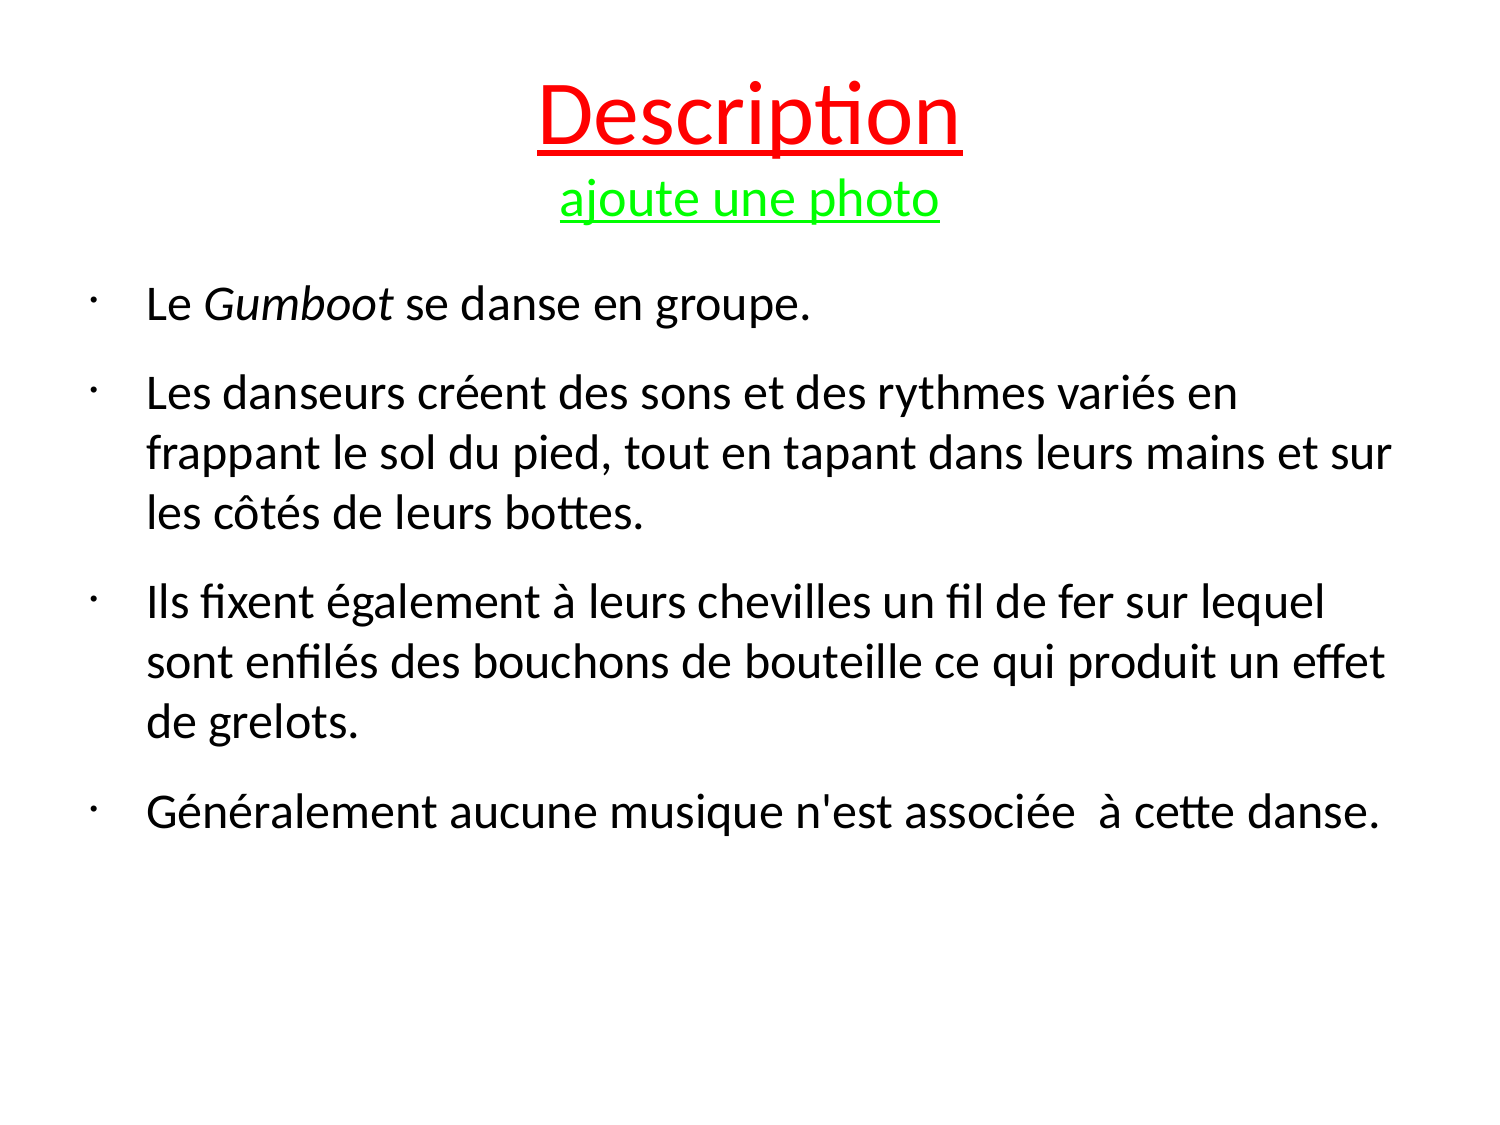

# Description ajoute une photo
Le Gumboot se danse en groupe.
Les danseurs créent des sons et des rythmes variés en frappant le sol du pied, tout en tapant dans leurs mains et sur les côtés de leurs bottes.
Ils fixent également à leurs chevilles un fil de fer sur lequel sont enfilés des bouchons de bouteille ce qui produit un effet de grelots.
Généralement aucune musique n'est associée à cette danse.